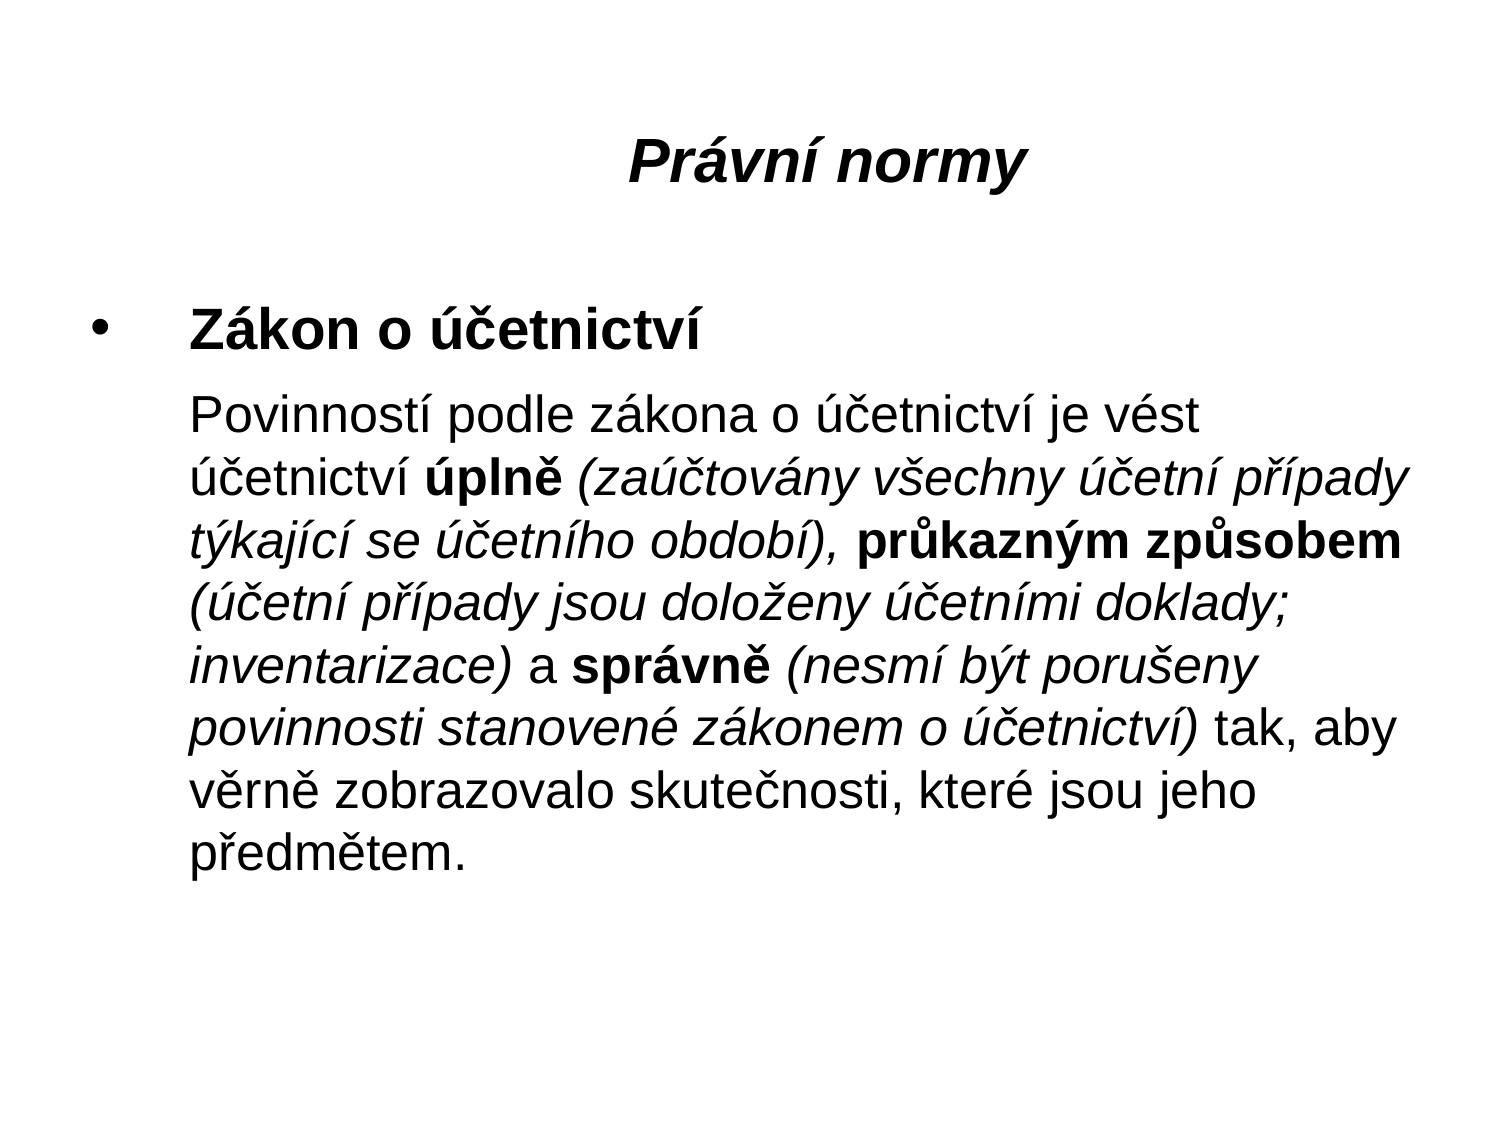

# Právní normy
Zákon o účetnictví
	Povinností podle zákona o účetnictví je vést účetnictví úplně (zaúčtovány všechny účetní případy týkající se účetního období), průkazným způsobem (účetní případy jsou doloženy účetními doklady; inventarizace) a správně (nesmí být porušeny povinnosti stanovené zákonem o účetnictví) tak, aby věrně zobrazovalo skutečnosti, které jsou jeho předmětem.